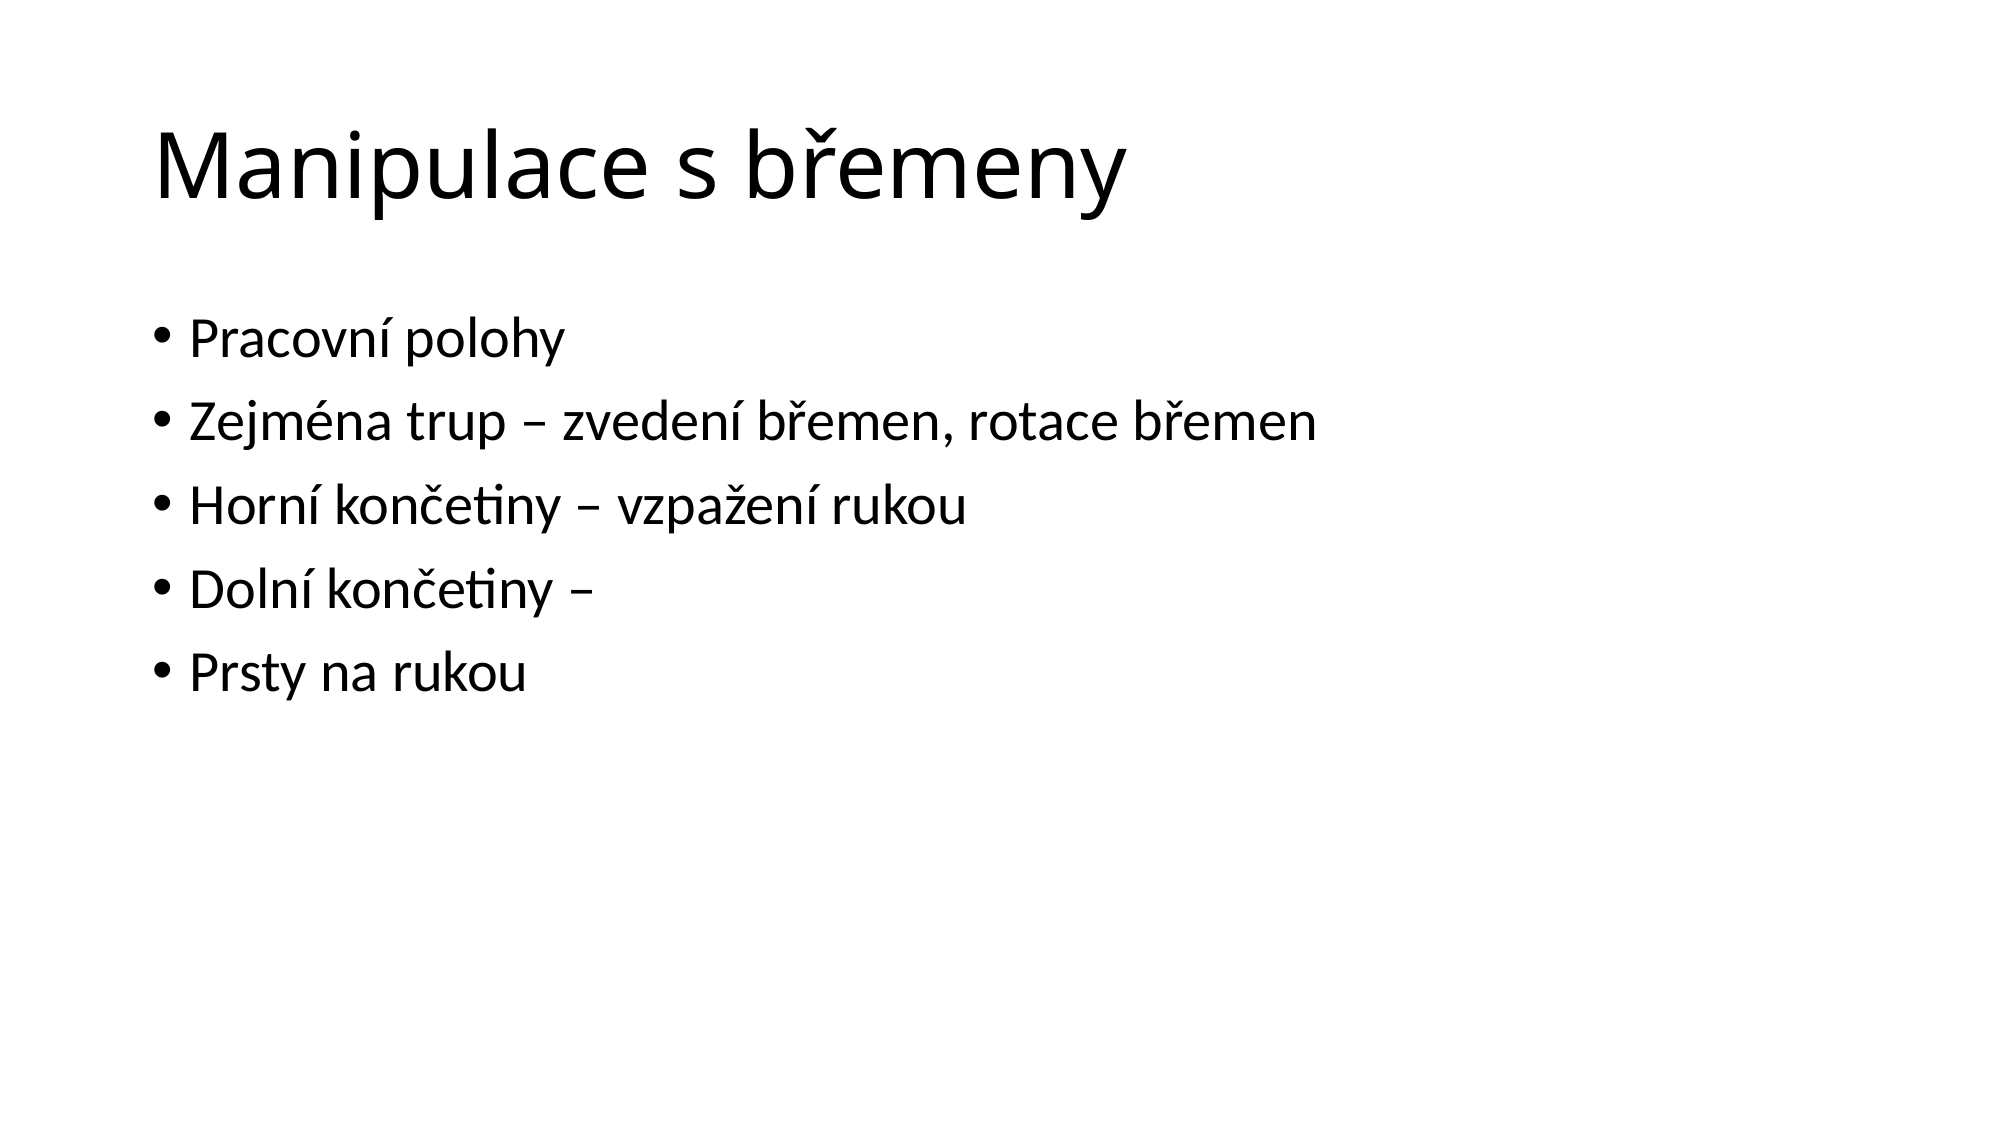

# Manipulace s břemeny
Pracovní polohy
Zejména trup – zvedení břemen, rotace břemen
Horní končetiny – vzpažení rukou
Dolní končetiny –
Prsty na rukou